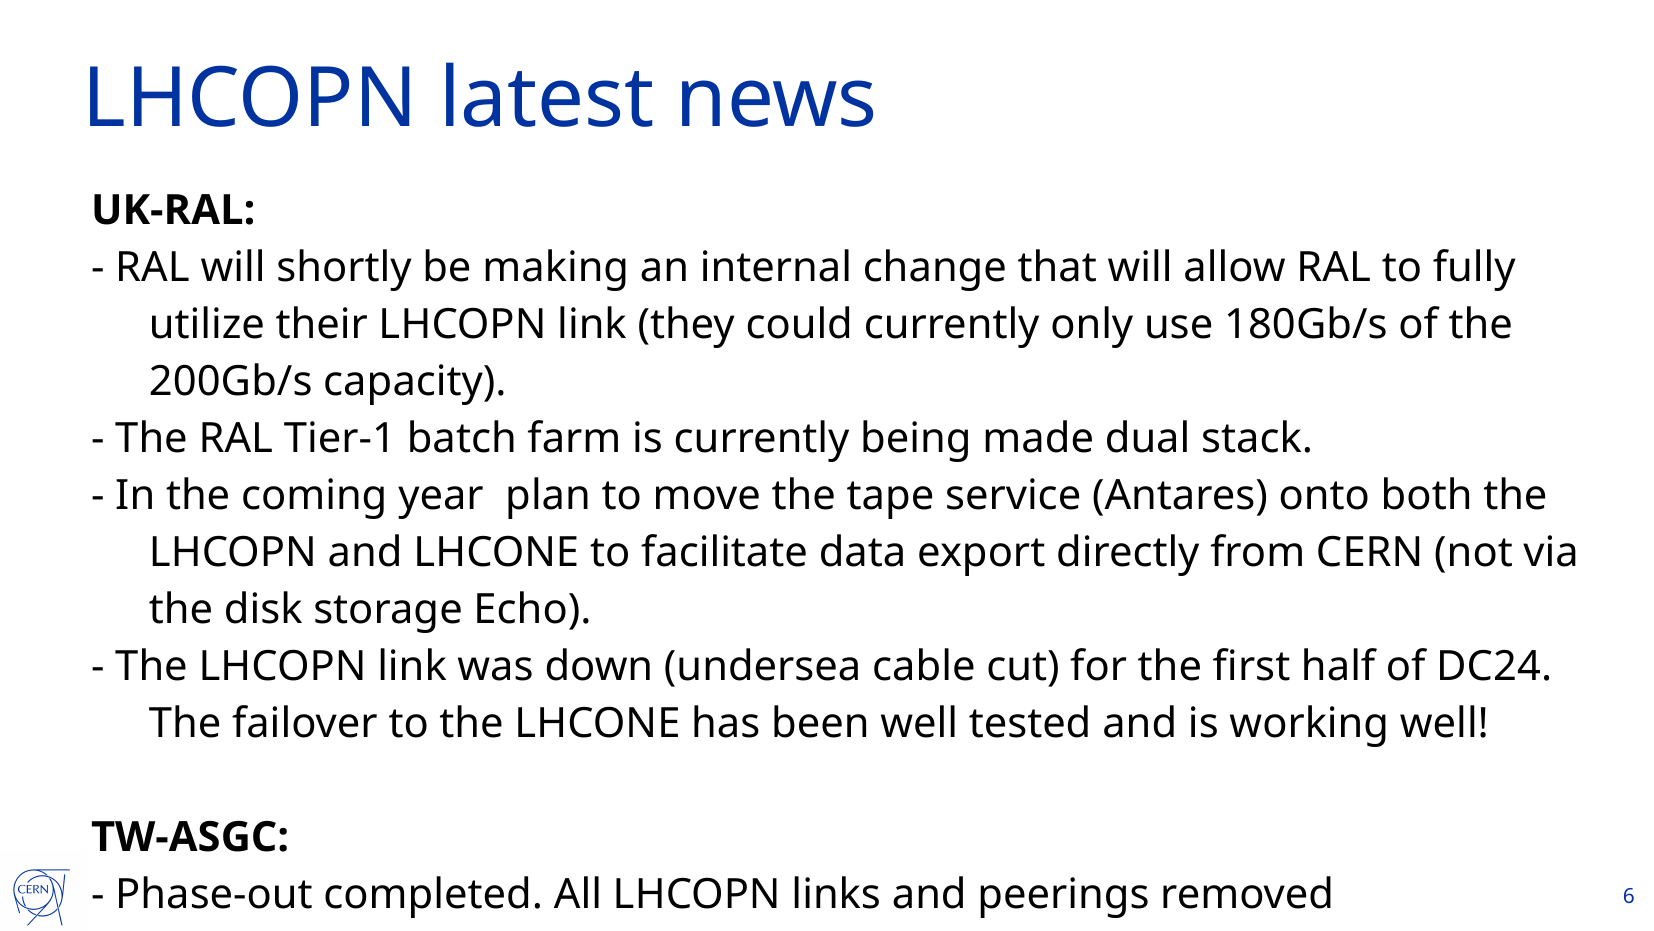

# LHCOPN latest news
UK-RAL:
- RAL will shortly be making an internal change that will allow RAL to fully utilize their LHCOPN link (they could currently only use 180Gb/s of the 200Gb/s capacity).
- The RAL Tier-1 batch farm is currently being made dual stack.
- In the coming year plan to move the tape service (Antares) onto both the LHCOPN and LHCONE to facilitate data export directly from CERN (not via the disk storage Echo).
- The LHCOPN link was down (undersea cable cut) for the first half of DC24. The failover to the LHCONE has been well tested and is working well!
TW-ASGC:
- Phase-out completed. All LHCOPN links and peerings removed